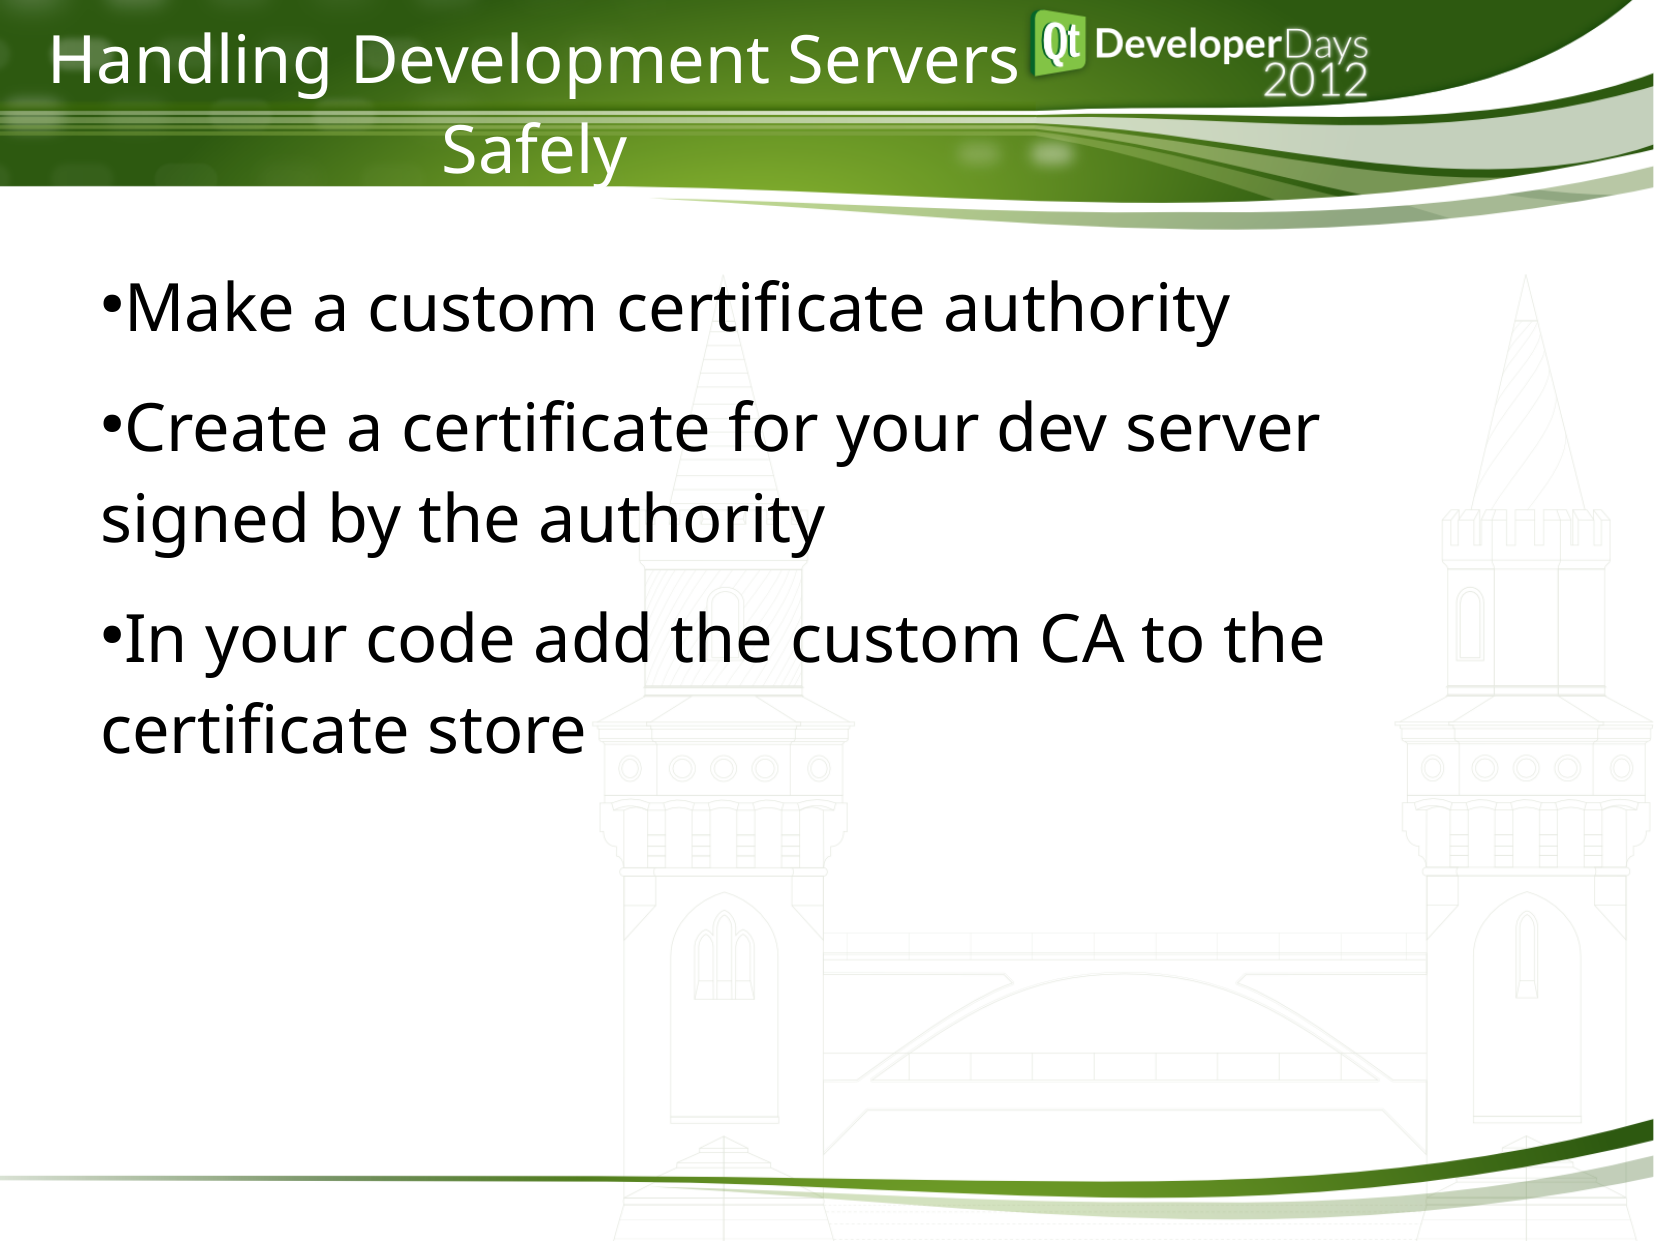

# Handling Development Servers Safely
Make a custom certificate authority
Create a certificate for your dev server signed by the authority
In your code add the custom CA to the certificate store